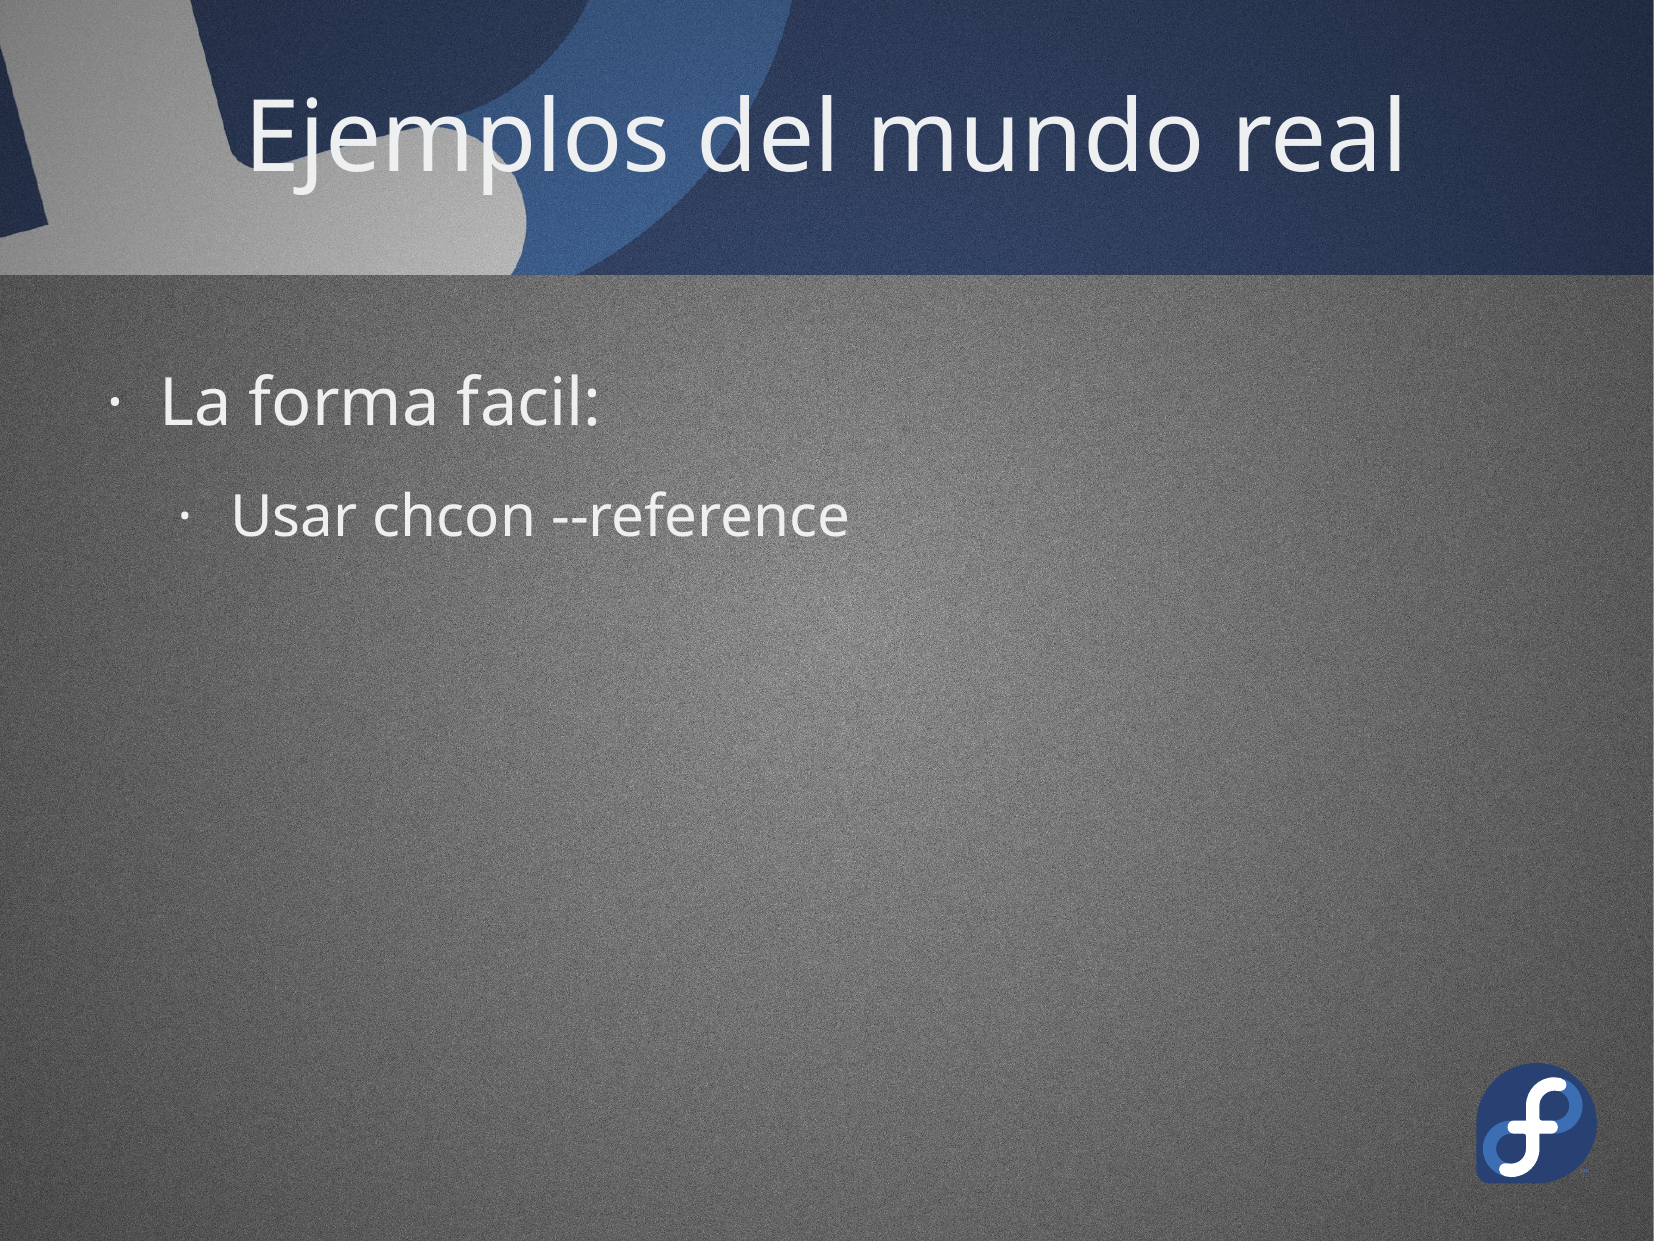

# Ejemplos del mundo real
La forma facil:
Usar chcon --reference